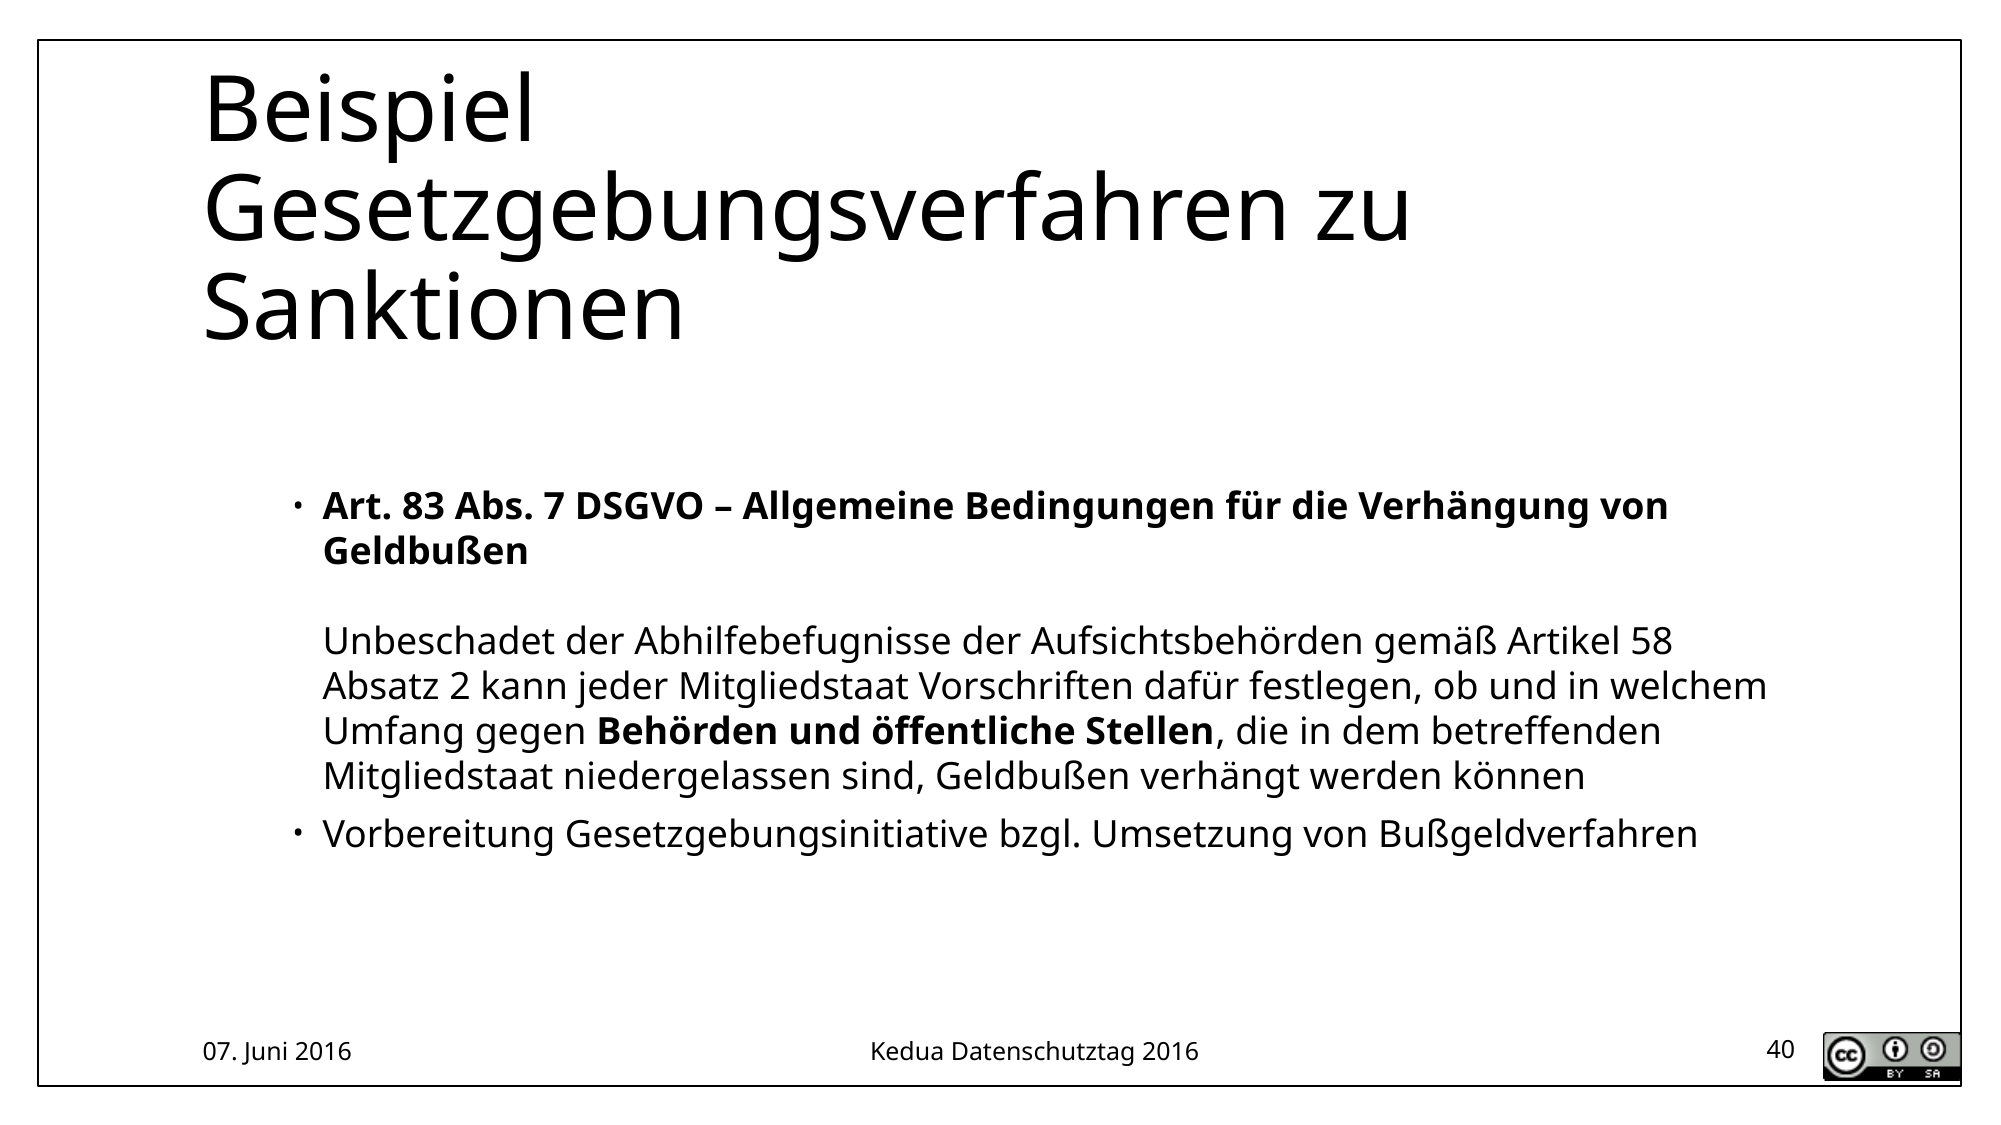

# Beispiel Gesetzgebungsverfahren zu Sanktionen
Art. 83 Abs. 7 DSGVO – Allgemeine Bedingungen für die Verhängung von Geldbußen
Unbeschadet der Abhilfebefugnisse der Aufsichtsbehörden gemäß Artikel 58 Absatz 2 kann jeder Mitgliedstaat Vorschriften dafür festlegen, ob und in welchem Umfang gegen Behörden und öffentliche Stellen, die in dem betreffenden Mitgliedstaat niedergelassen sind, Geldbußen verhängt werden können
Vorbereitung Gesetzgebungsinitiative bzgl. Umsetzung von Bußgeldverfahren
07. Juni 2016
Kedua Datenschutztag 2016